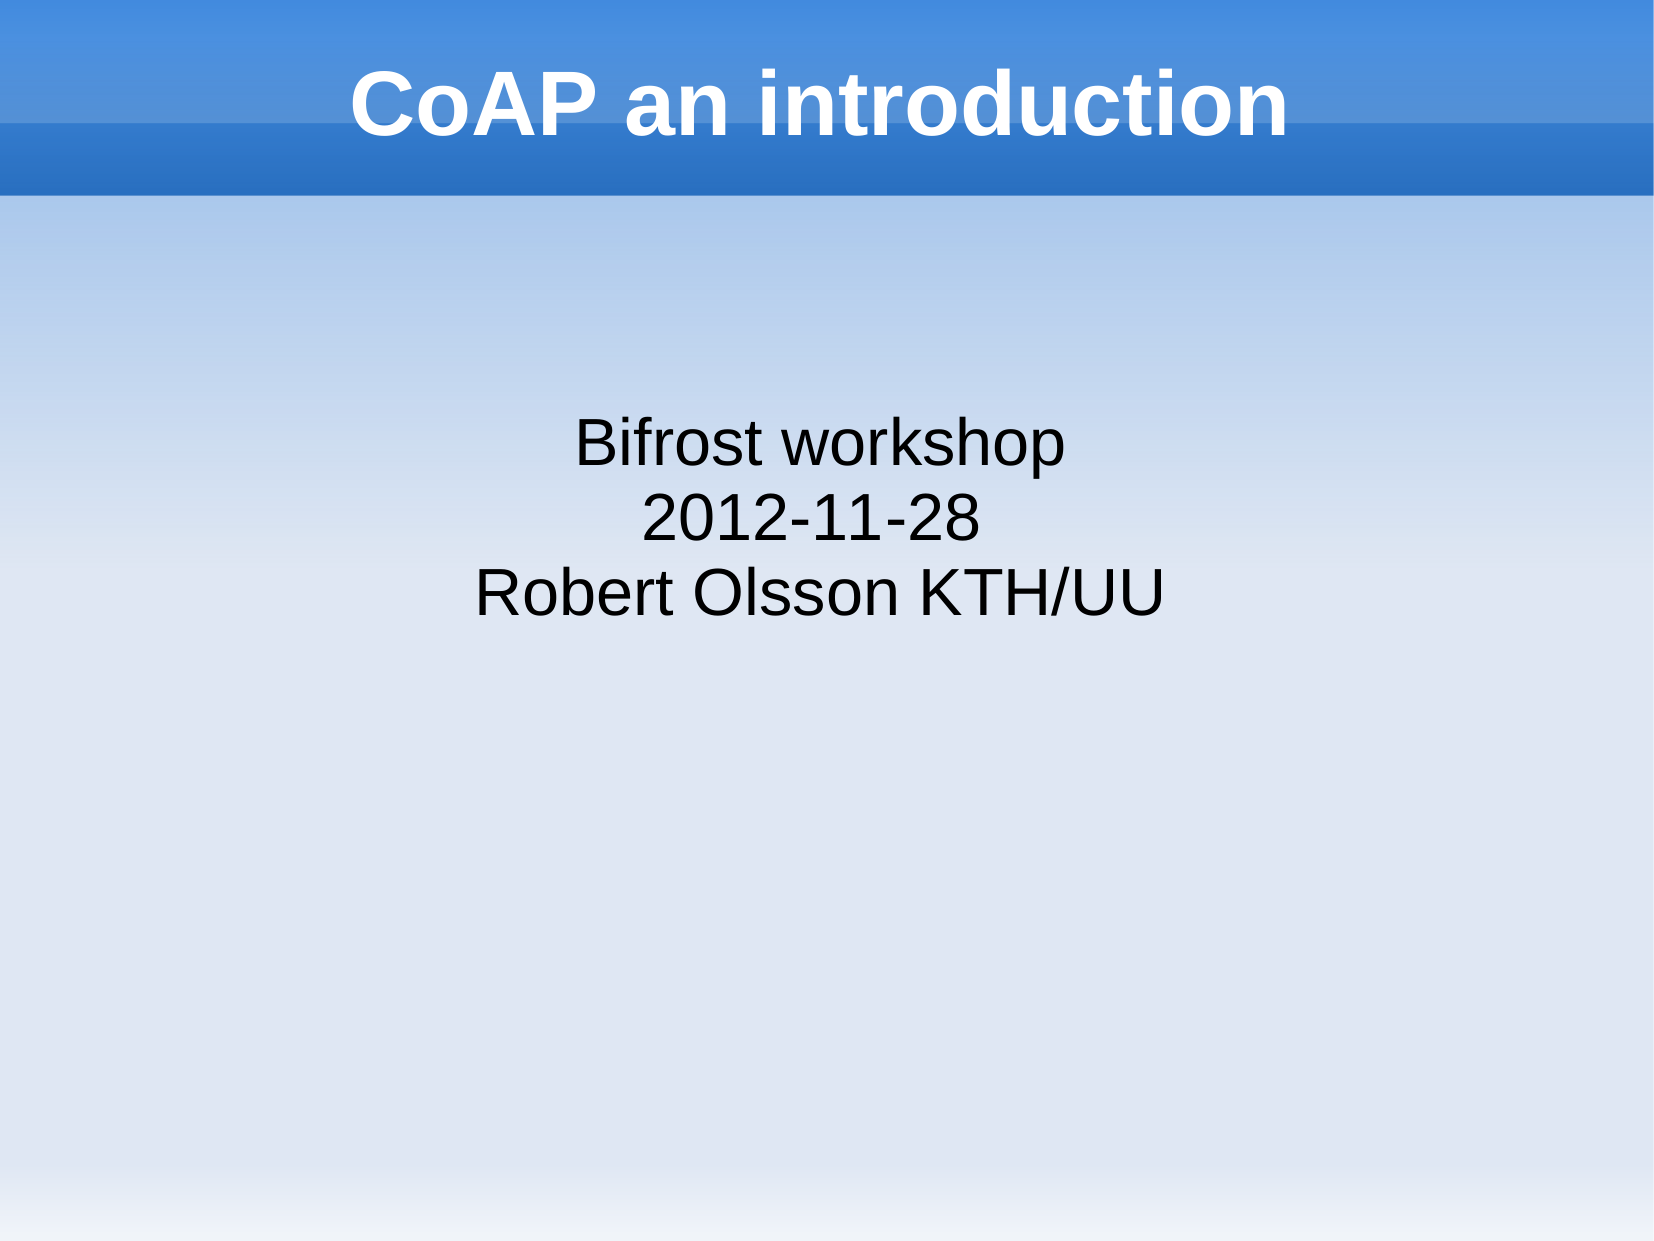

# CoAP an introduction
Bifrost workshop
2012-11-28
Robert Olsson KTH/UU